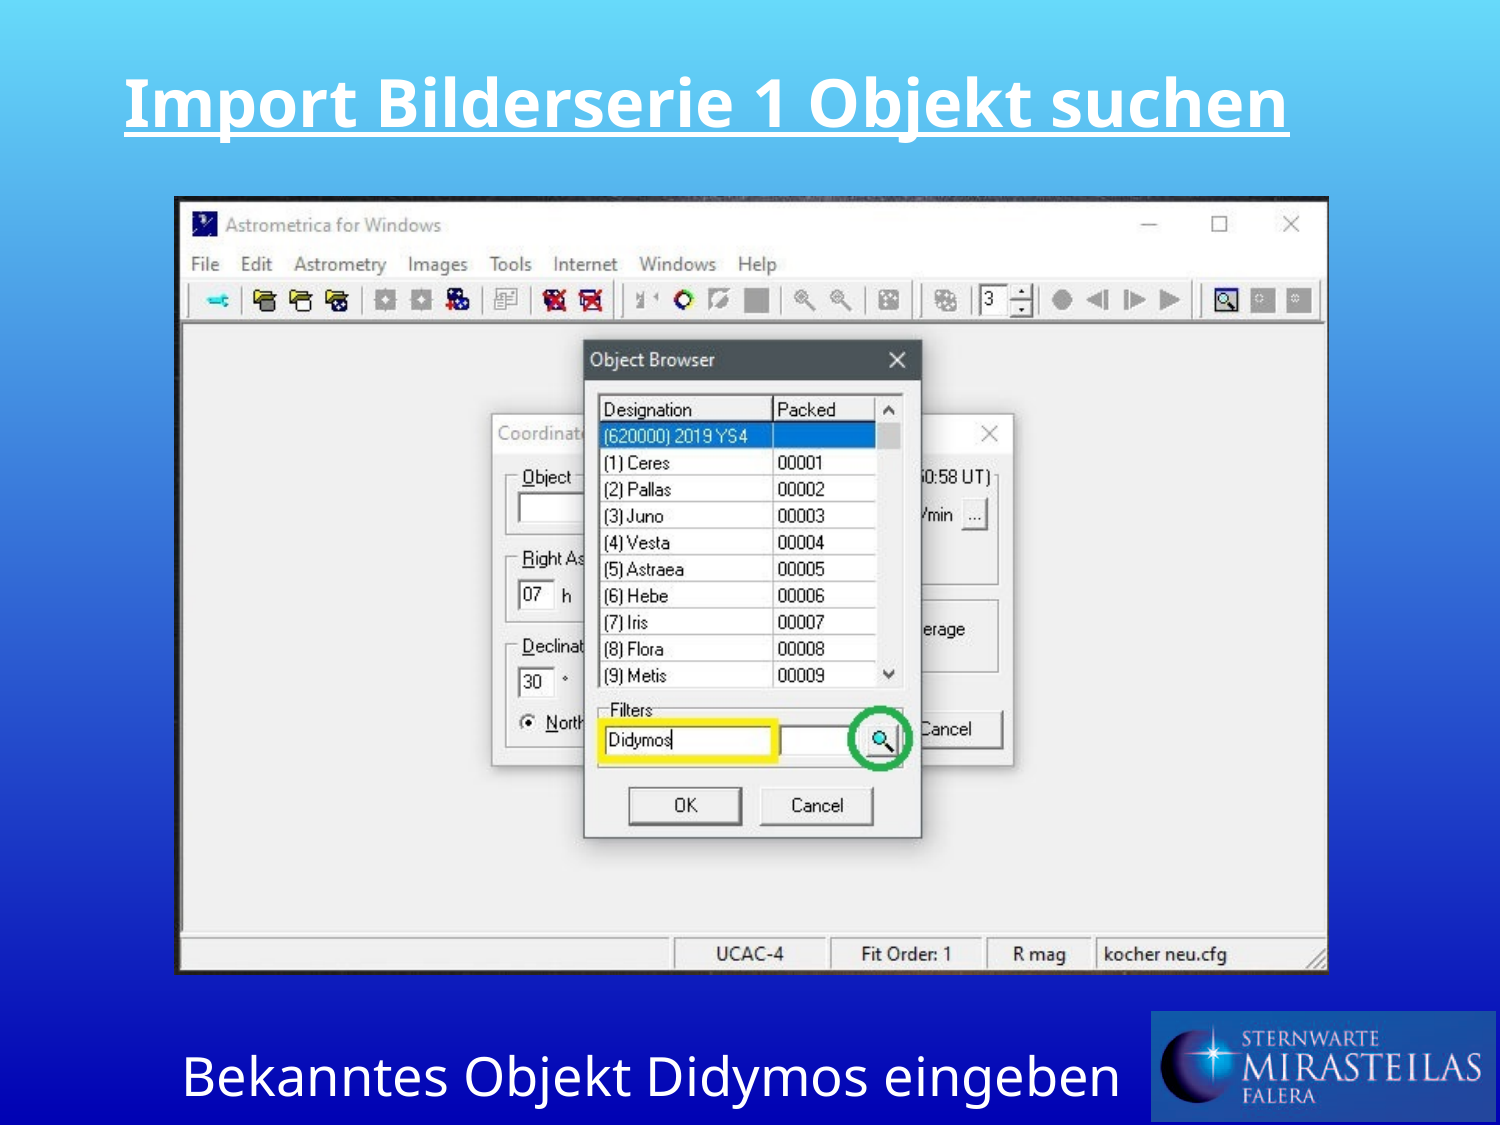

Import Bilderserie 1 Objekt suchen
 Bekanntes Objekt Didymos eingeben